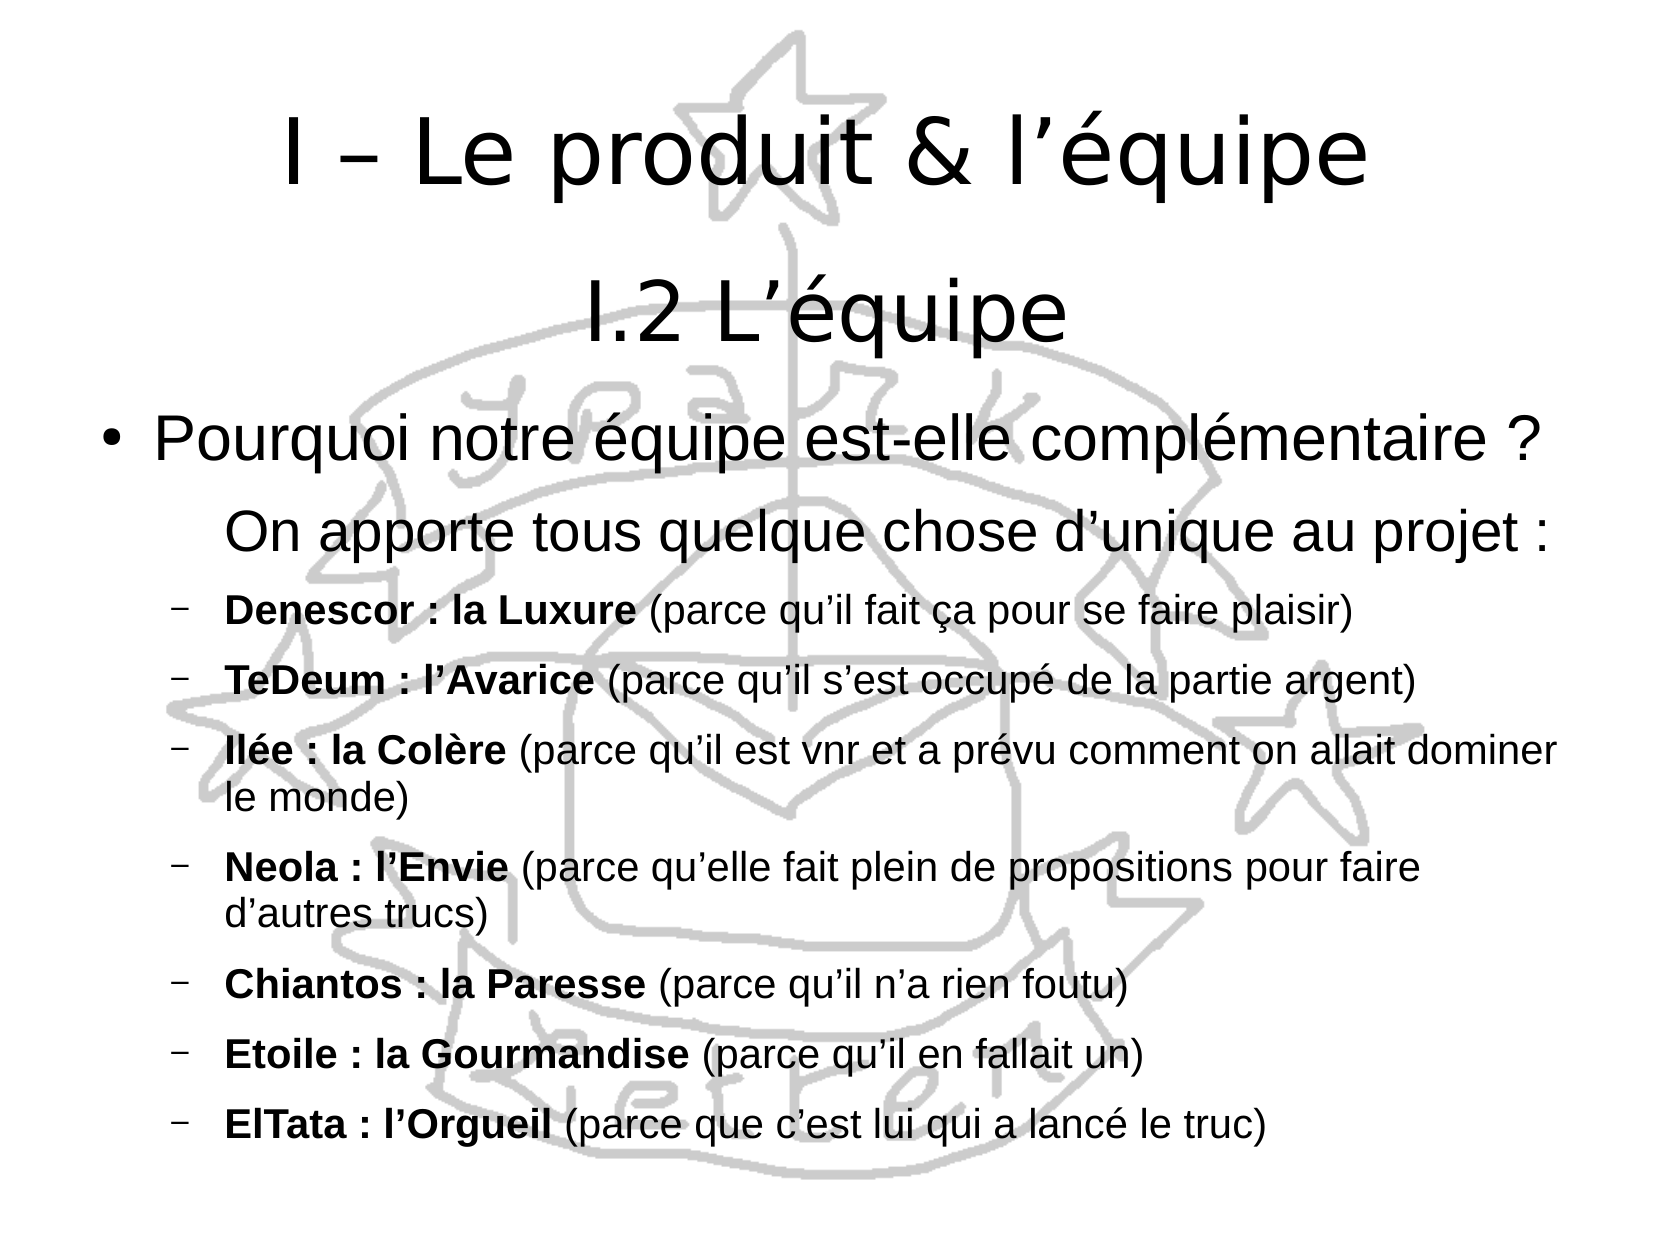

# I – Le produit & l’équipe
I.2 L’équipe
Pourquoi notre équipe est-elle complémentaire ?
On apporte tous quelque chose d’unique au projet :
Denescor : la Luxure (parce qu’il fait ça pour se faire plaisir)
TeDeum : l’Avarice (parce qu’il s’est occupé de la partie argent)
Ilée : la Colère (parce qu’il est vnr et a prévu comment on allait dominer le monde)
Neola : l’Envie (parce qu’elle fait plein de propositions pour faire d’autres trucs)
Chiantos : la Paresse (parce qu’il n’a rien foutu)
Etoile : la Gourmandise (parce qu’il en fallait un)
ElTata : l’Orgueil (parce que c’est lui qui a lancé le truc)